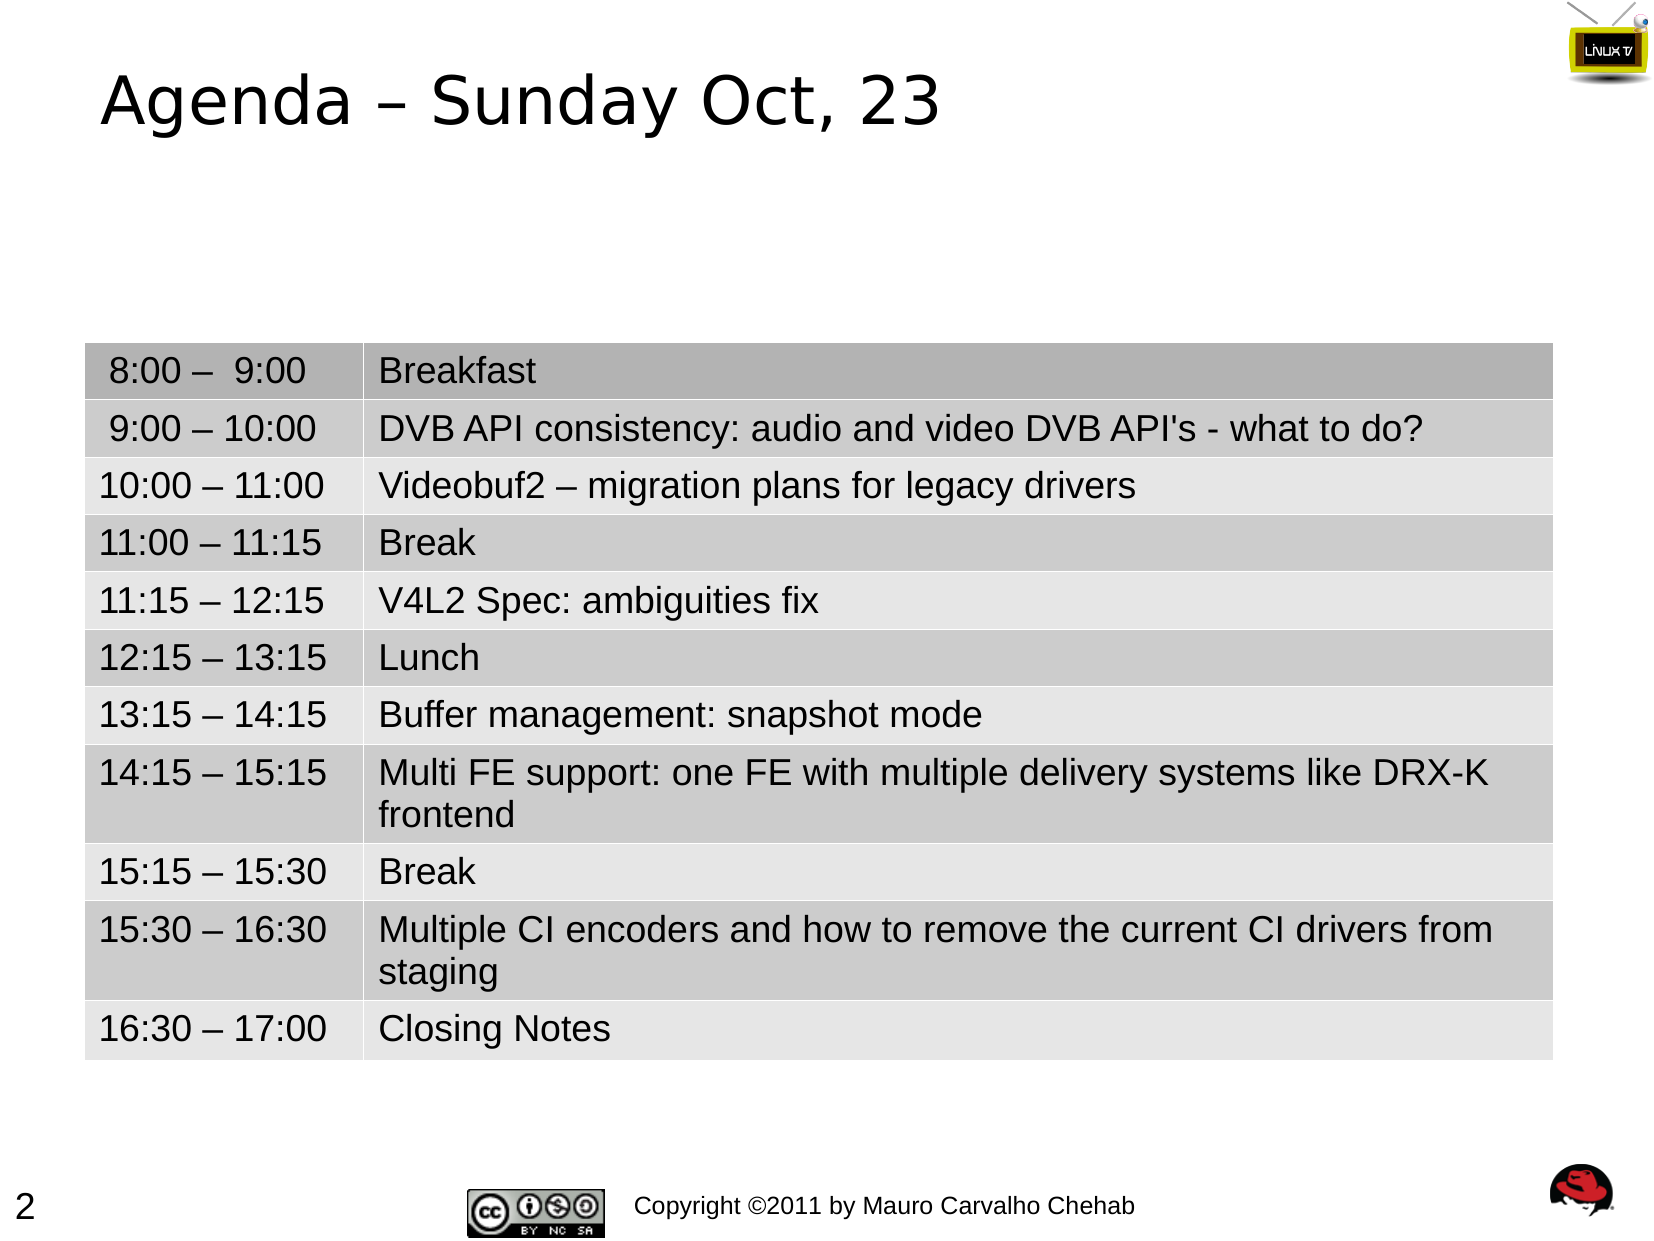

# Agenda – Sunday Oct, 23
| 8:00 – 9:00 | Breakfast |
| --- | --- |
| 9:00 – 10:00 | DVB API consistency: audio and video DVB API's - what to do? |
| 10:00 – 11:00 | Videobuf2 – migration plans for legacy drivers |
| 11:00 – 11:15 | Break |
| 11:15 – 12:15 | V4L2 Spec: ambiguities fix |
| 12:15 – 13:15 | Lunch |
| 13:15 – 14:15 | Buffer management: snapshot mode |
| 14:15 – 15:15 | Multi FE support: one FE with multiple delivery systems like DRX-K frontend |
| 15:15 – 15:30 | Break |
| 15:30 – 16:30 | Multiple CI encoders and how to remove the current CI drivers from staging |
| 16:30 – 17:00 | Closing Notes |